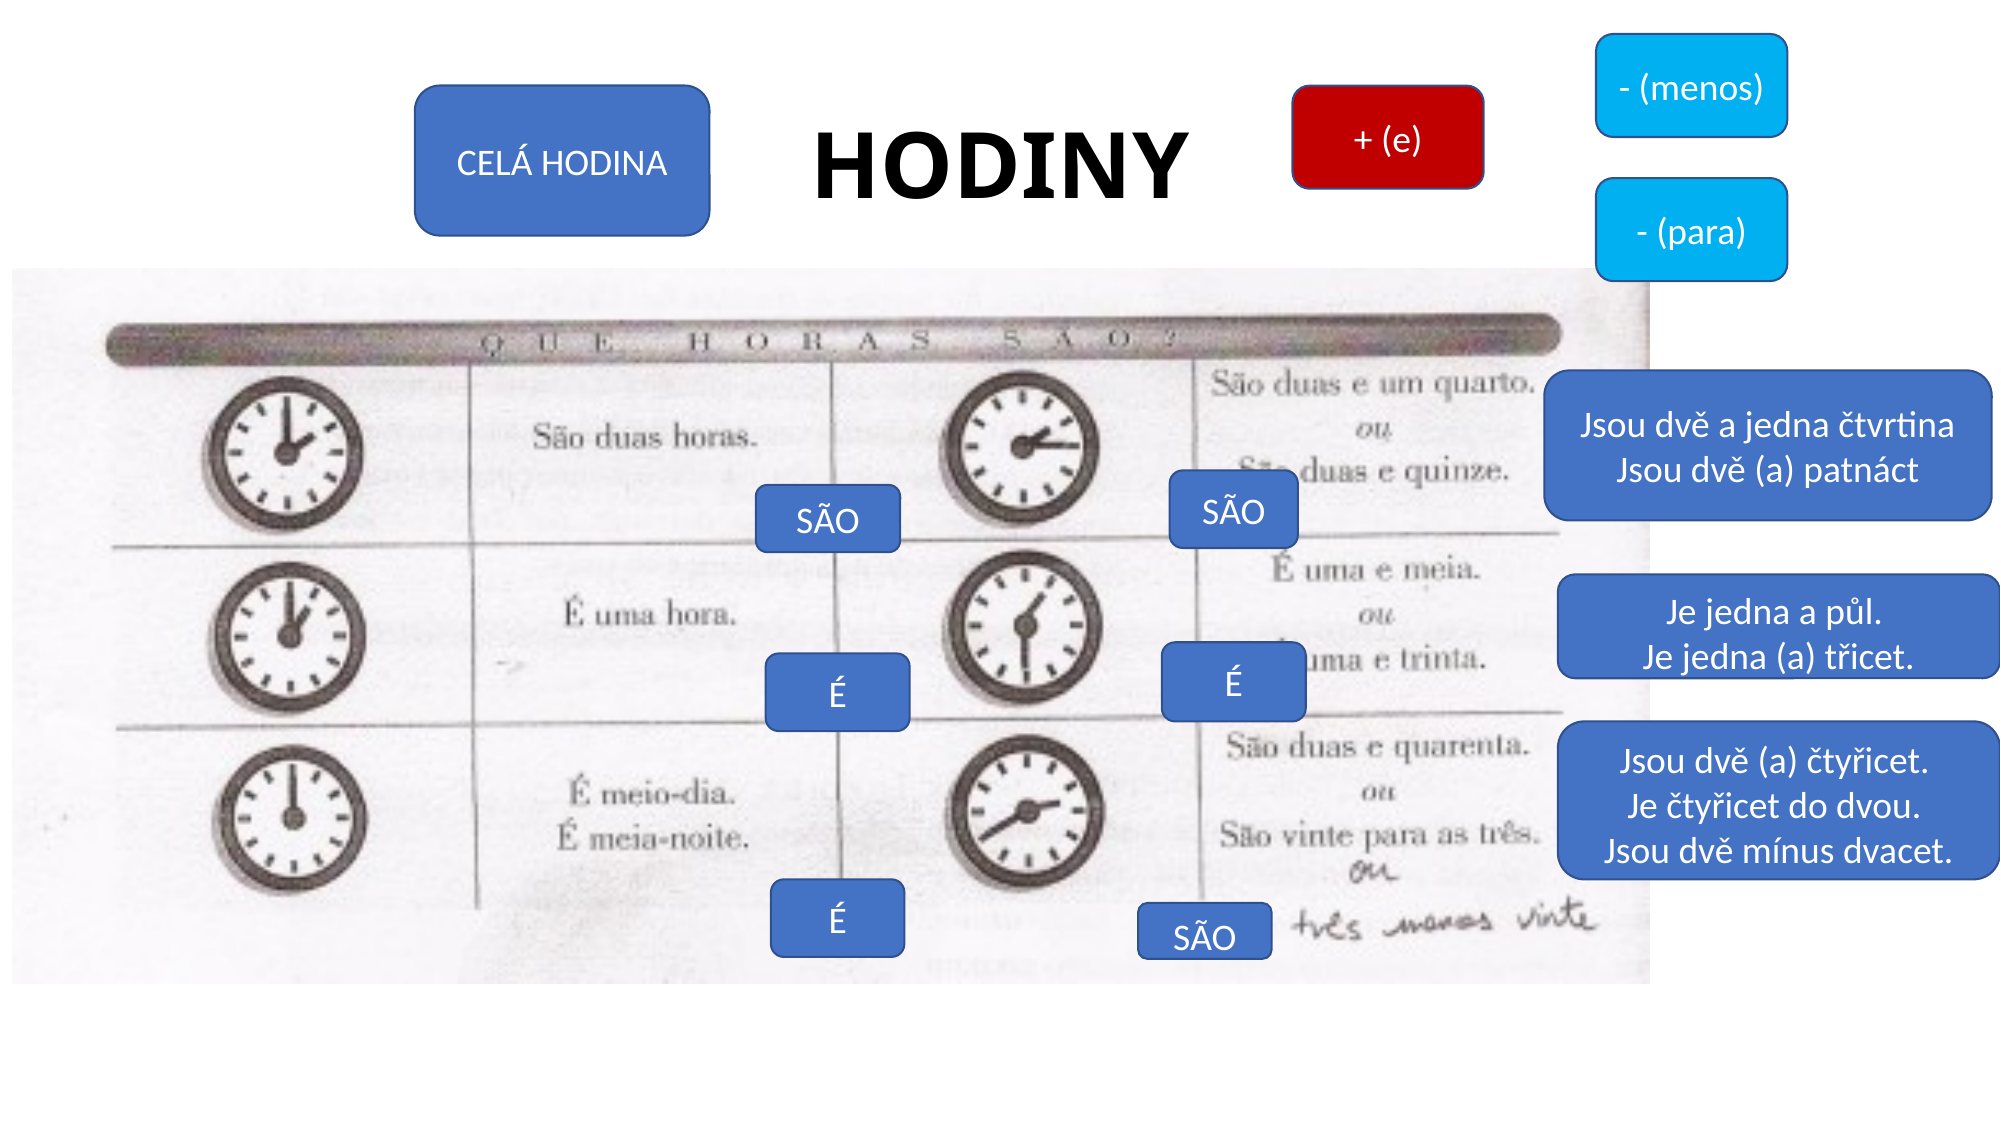

- (menos)
# HODINY
CELÁ HODINA
+ (e)
- (para)
Jsou dvě a jedna čtvrtina
Jsou dvě (a) patnáct
SÃO
SÃO
Je jedna a půl.
Je jedna (a) třicet.
É
É
Jsou dvě (a) čtyřicet.
Je čtyřicet do dvou.
Jsou dvě mínus dvacet.
É
SÃO